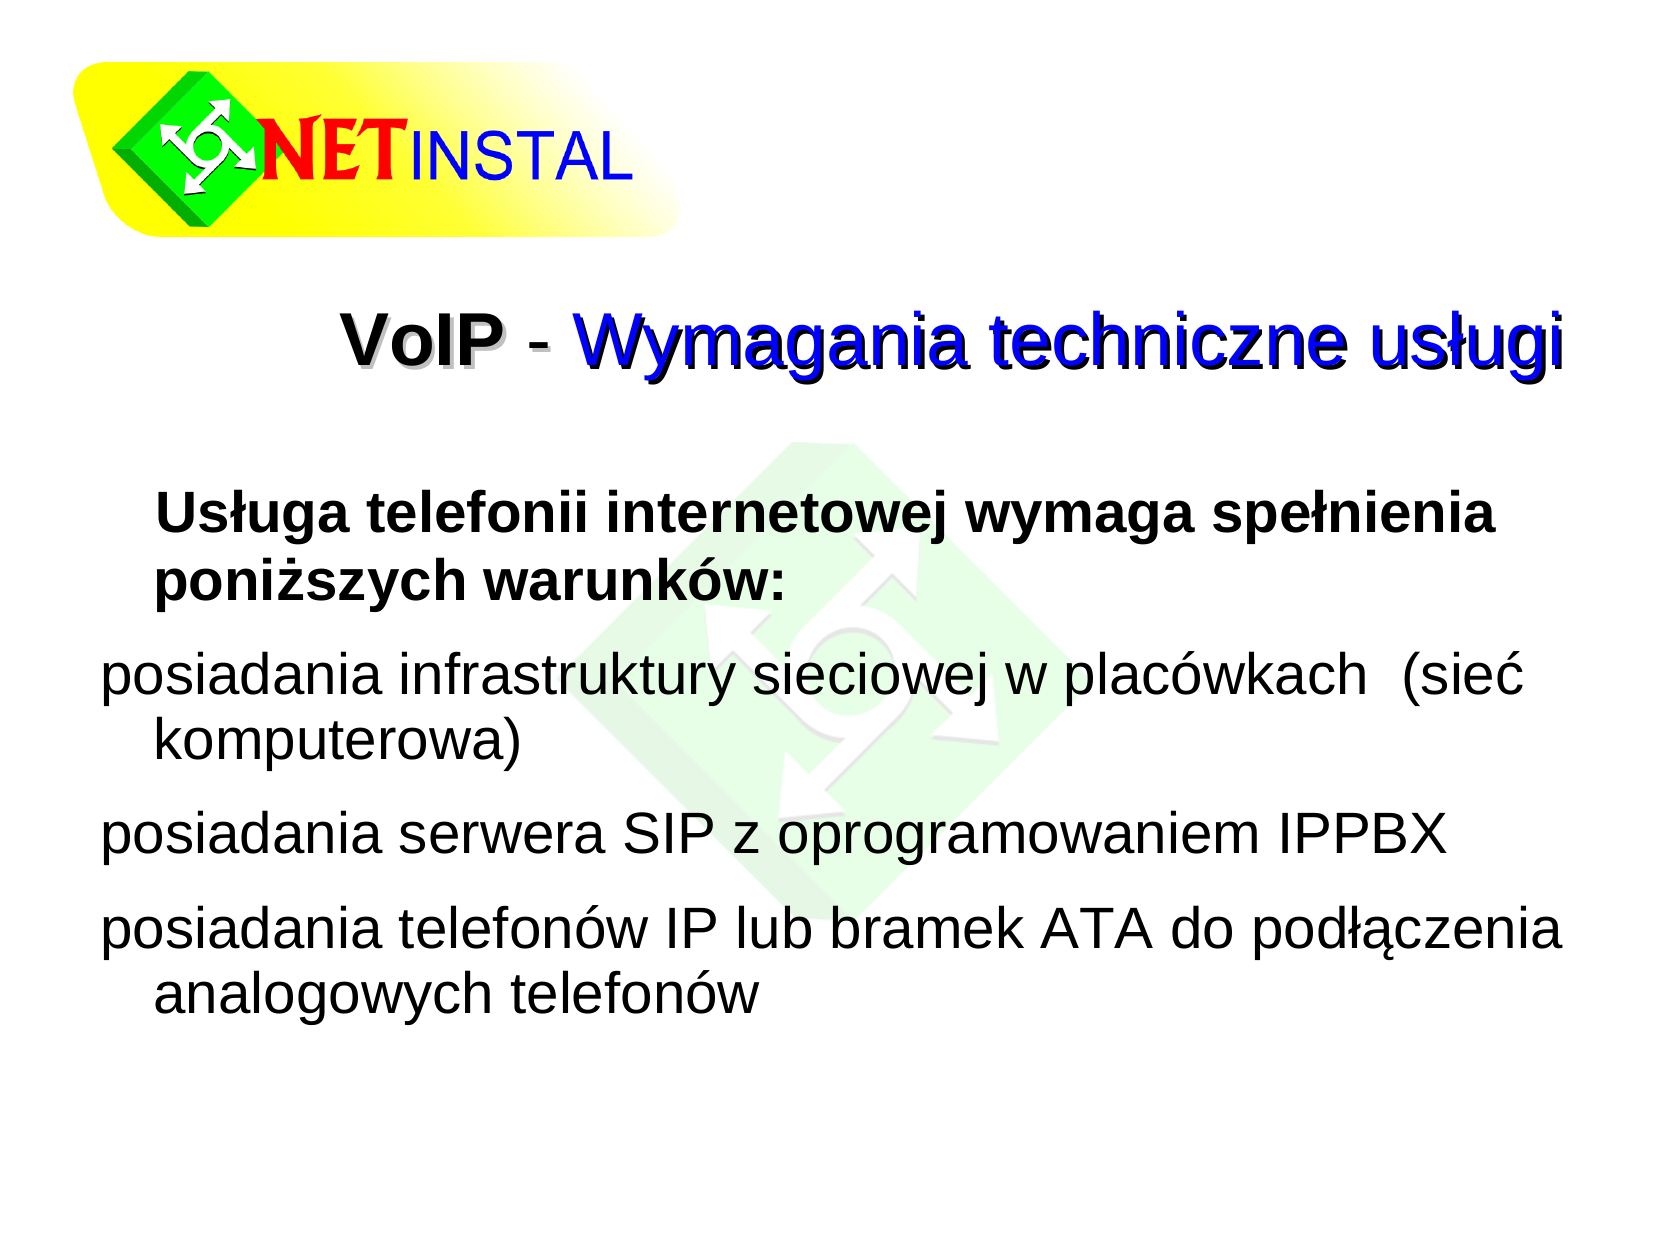

# VoIP - Wymagania techniczne usługi
 Usługa telefonii internetowej wymaga spełnienia poniższych warunków:
posiadania infrastruktury sieciowej w placówkach (sieć komputerowa)
posiadania serwera SIP z oprogramowaniem IPPBX
posiadania telefonów IP lub bramek ATA do podłączenia analogowych telefonów